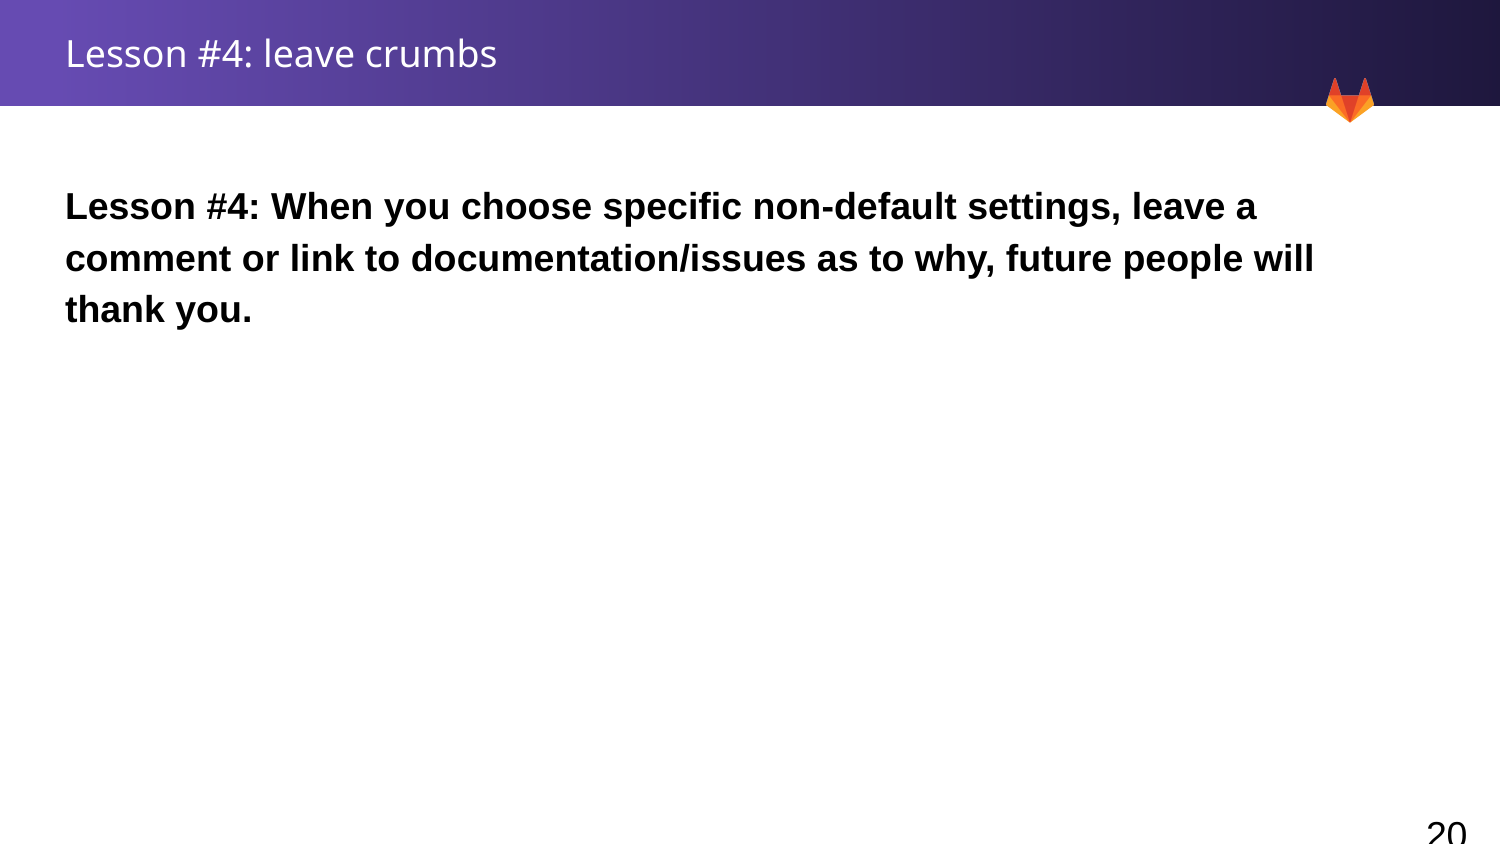

# Lesson #4: leave crumbs
Lesson #4: When you choose specific non-default settings, leave a comment or link to documentation/issues as to why, future people will thank you.